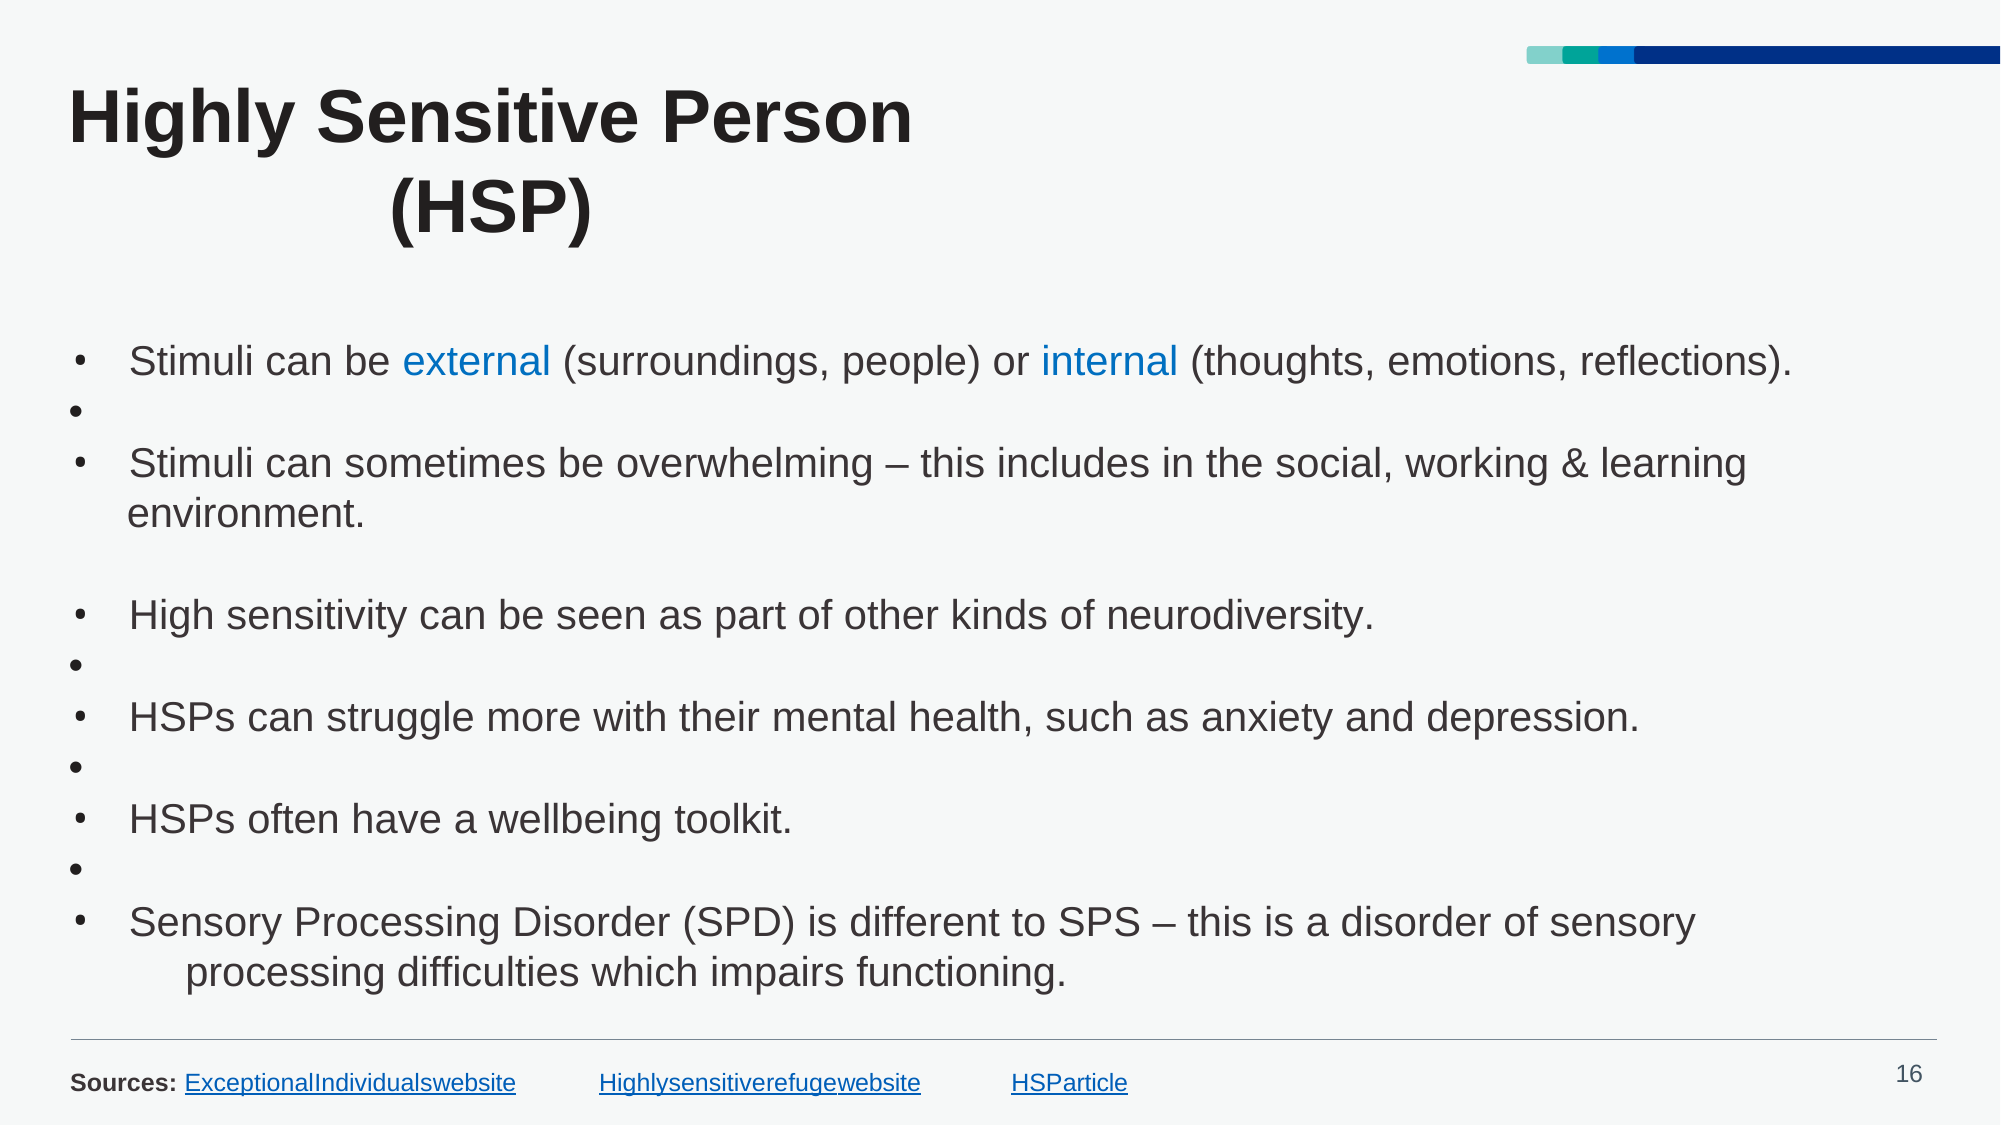

# Highly Sensitive Person (HSP)
Stimuli can be external (surroundings, people) or internal (thoughts, emotions, reflections).
Stimuli can sometimes be overwhelming – this includes in the social, working & learning
environment.
High sensitivity can be seen as part of other kinds of neurodiversity.
HSPs can struggle more with their mental health, such as anxiety and depression.
HSPs often have a wellbeing toolkit.
Sensory Processing Disorder (SPD) is different to SPS – this is a disorder of sensory processing difficulties which impairs functioning.
Sources: ExceptionalIndividualswebsite
Highlysensitiverefugewebsite
HSParticle